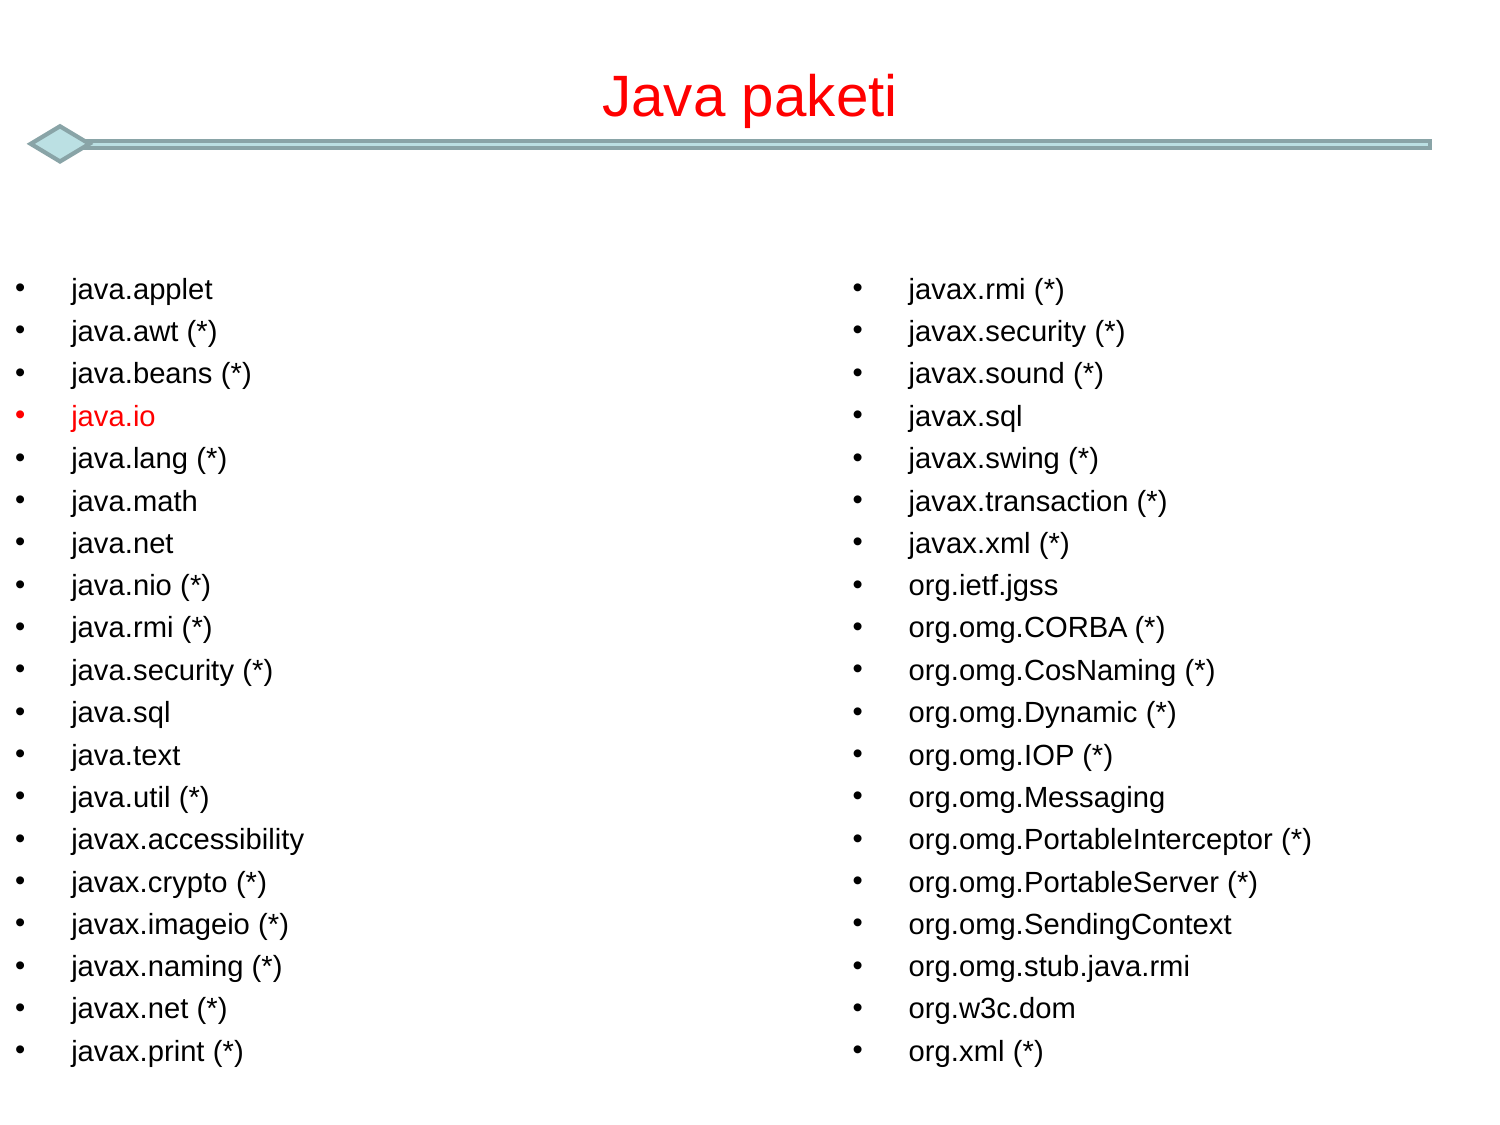

# Java paketi
java.applet
java.awt (*)
java.beans (*)
java.io
java.lang (*)
java.math
java.net
java.nio (*)
java.rmi (*)
java.security (*)
java.sql
java.text
java.util (*)
javax.accessibility
javax.crypto (*)
javax.imageio (*)
javax.naming (*)
javax.net (*)
javax.print (*)
javax.rmi (*)
javax.security (*)
javax.sound (*)
javax.sql
javax.swing (*)
javax.transaction (*)
javax.xml (*)
org.ietf.jgss
org.omg.CORBA (*)
org.omg.CosNaming (*)
org.omg.Dynamic (*)
org.omg.IOP (*)
org.omg.Messaging
org.omg.PortableInterceptor (*)
org.omg.PortableServer (*)
org.omg.SendingContext
org.omg.stub.java.rmi
org.w3c.dom
org.xml (*)